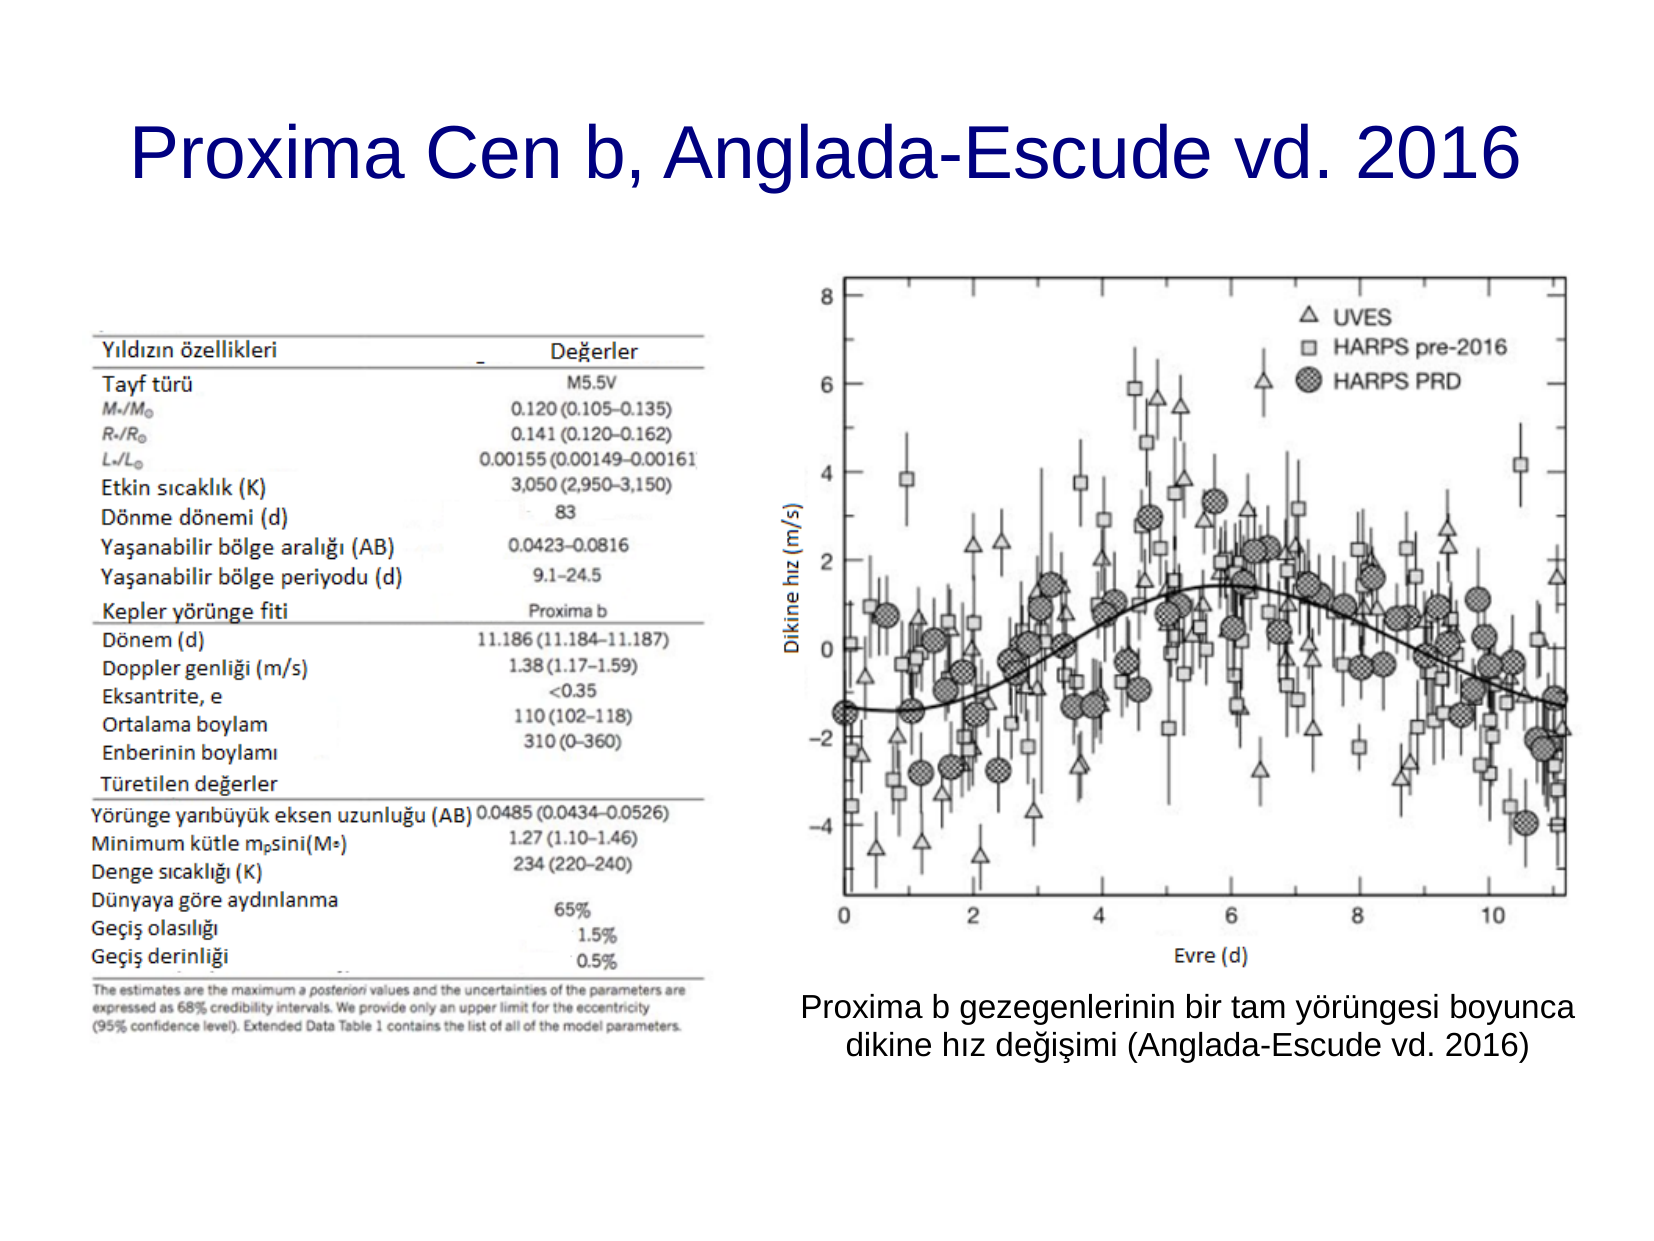

# Proxima Cen b, Anglada-Escude vd. 2016
Proxima b gezegenlerinin bir tam yörüngesi boyunca dikine hız değişimi (Anglada-Escude vd. 2016)